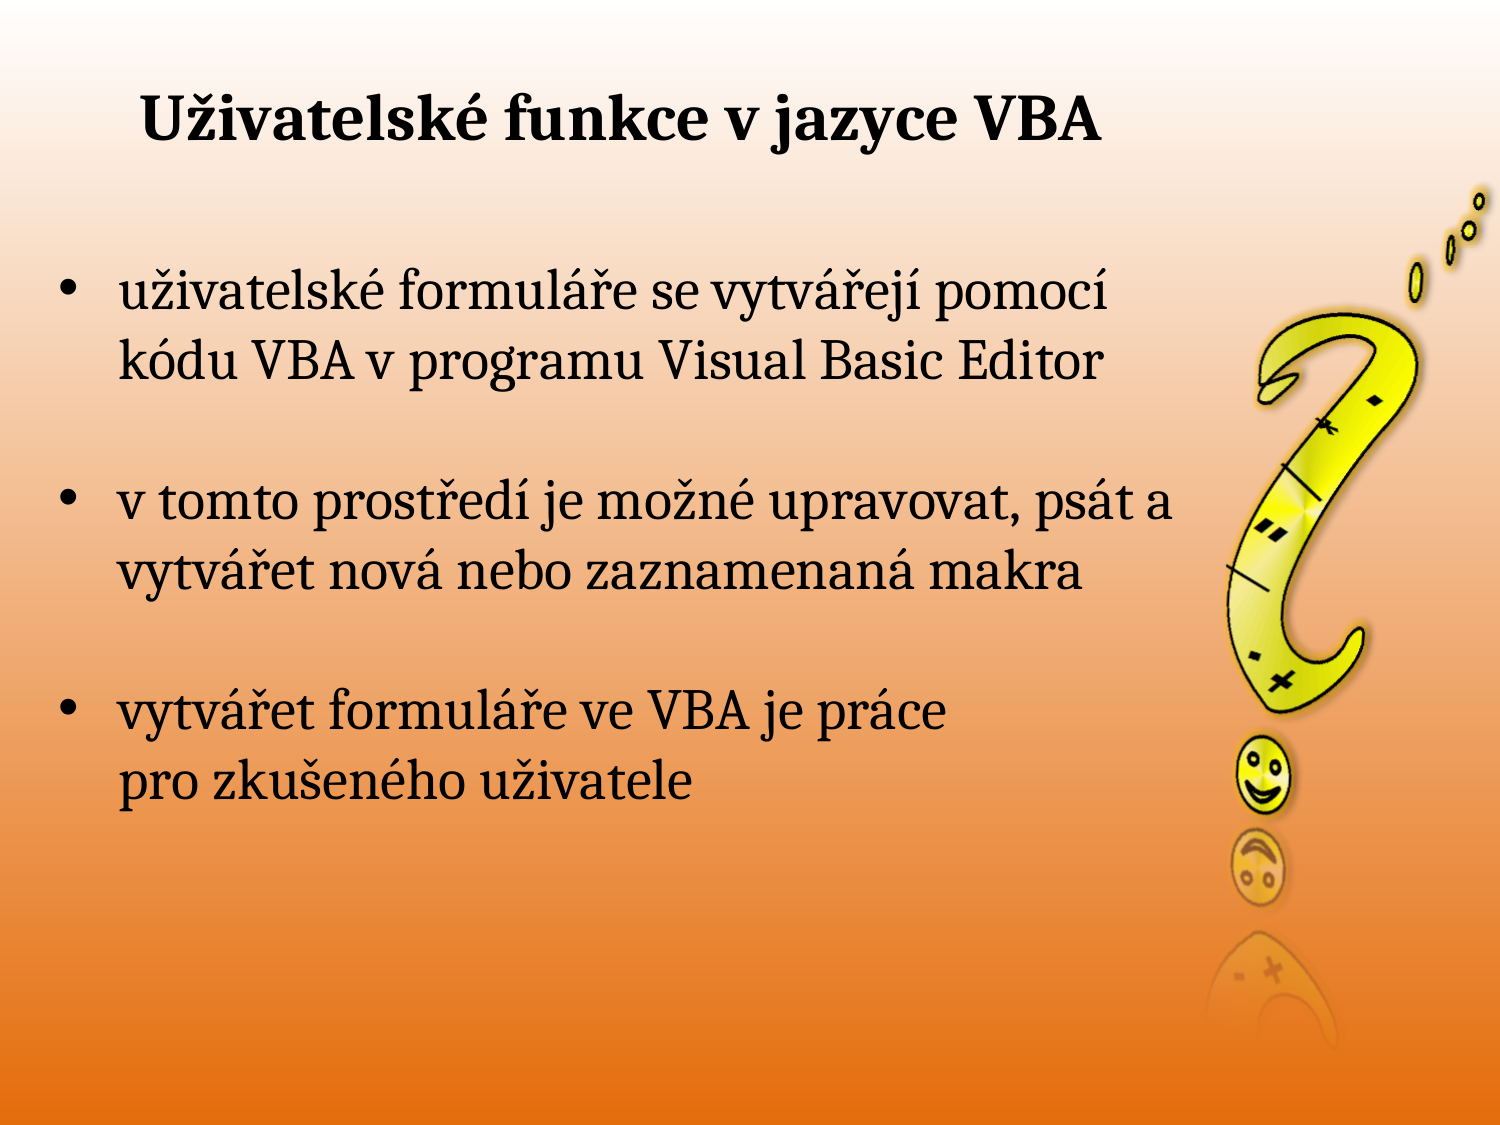

Uživatelské funkce v jazyce VBA
uživatelské formuláře se vytvářejí pomocí kódu VBA v programu Visual Basic Editor
v tomto prostředí je možné upravovat, psát a vytvářet nová nebo zaznamenaná makra
vytvářet formuláře ve VBA je práce
	pro zkušeného uživatele